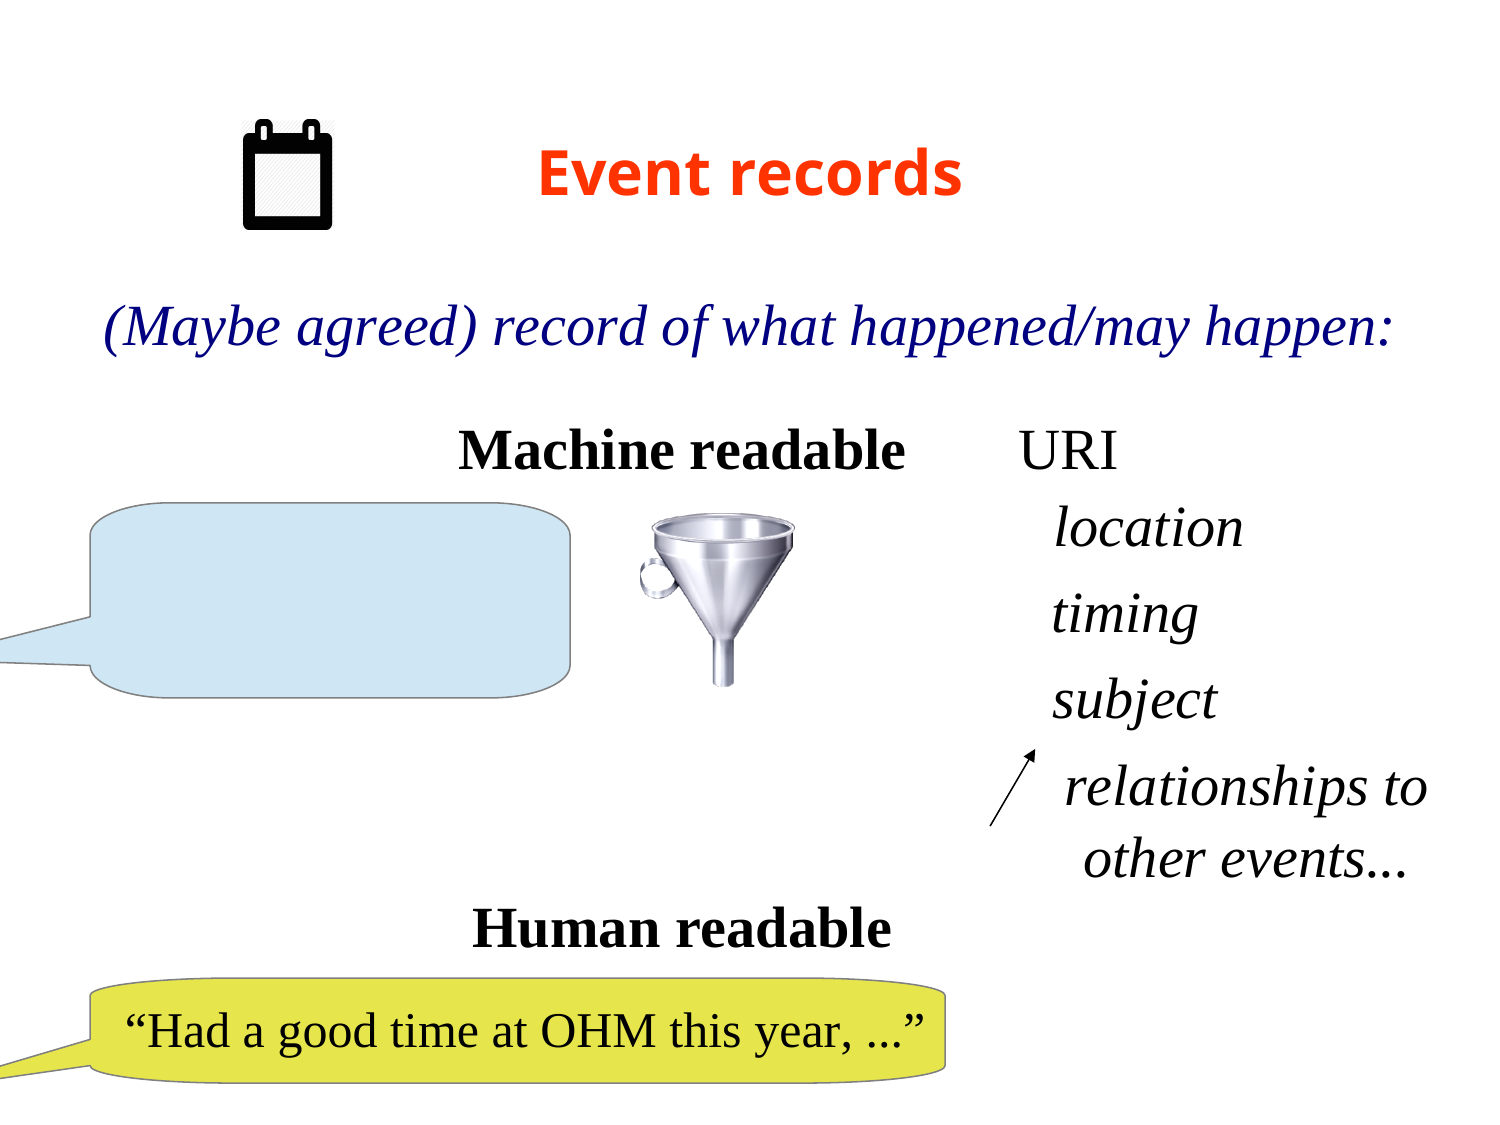

Event records
(Maybe agreed) record of what happened/may happen:
Machine readable
URI
location
timing
subject
relationships to other events...
Human readable
“Had a good time at OHM this year, ...”